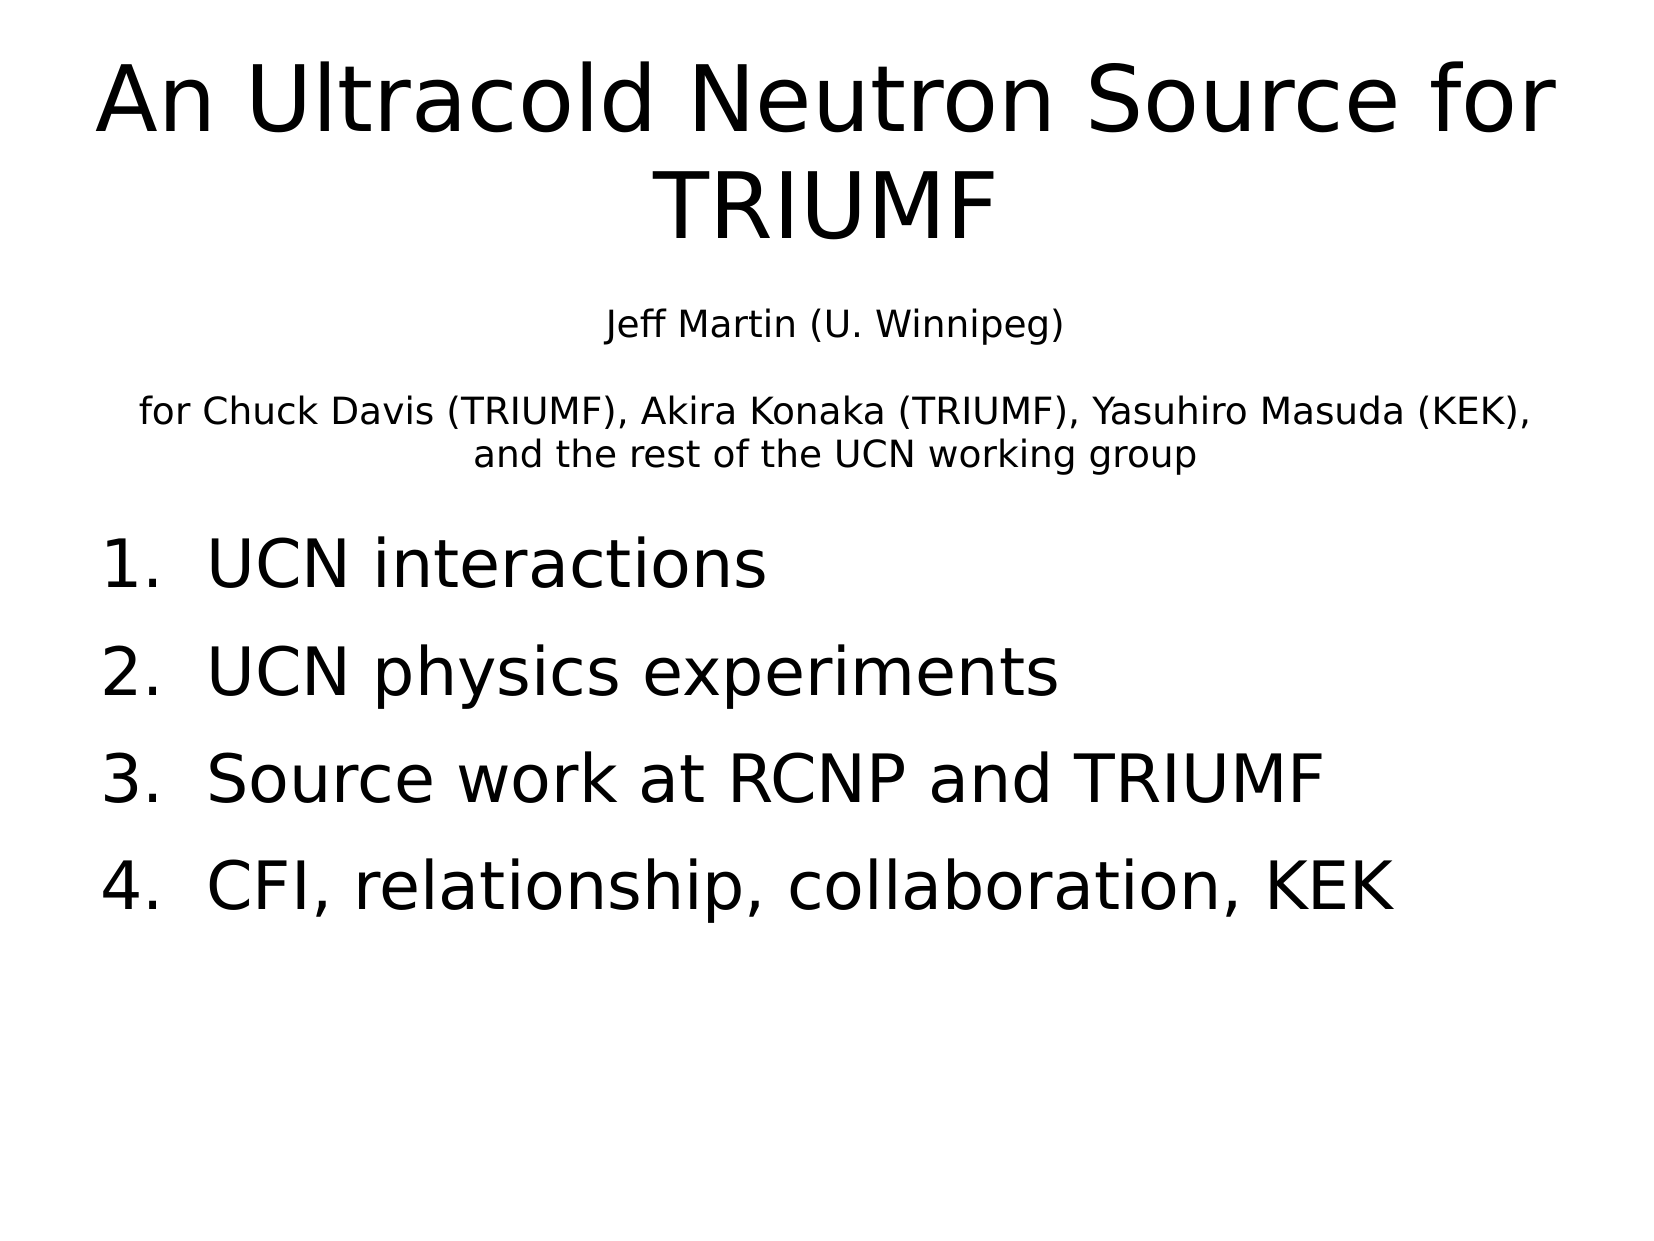

# An Ultracold Neutron Source for TRIUMF
Jeff Martin (U. Winnipeg)
for Chuck Davis (TRIUMF), Akira Konaka (TRIUMF), Yasuhiro Masuda (KEK),
and the rest of the UCN working group
1. UCN interactions
2. UCN physics experiments
3. Source work at RCNP and TRIUMF
4. CFI, relationship, collaboration, KEK